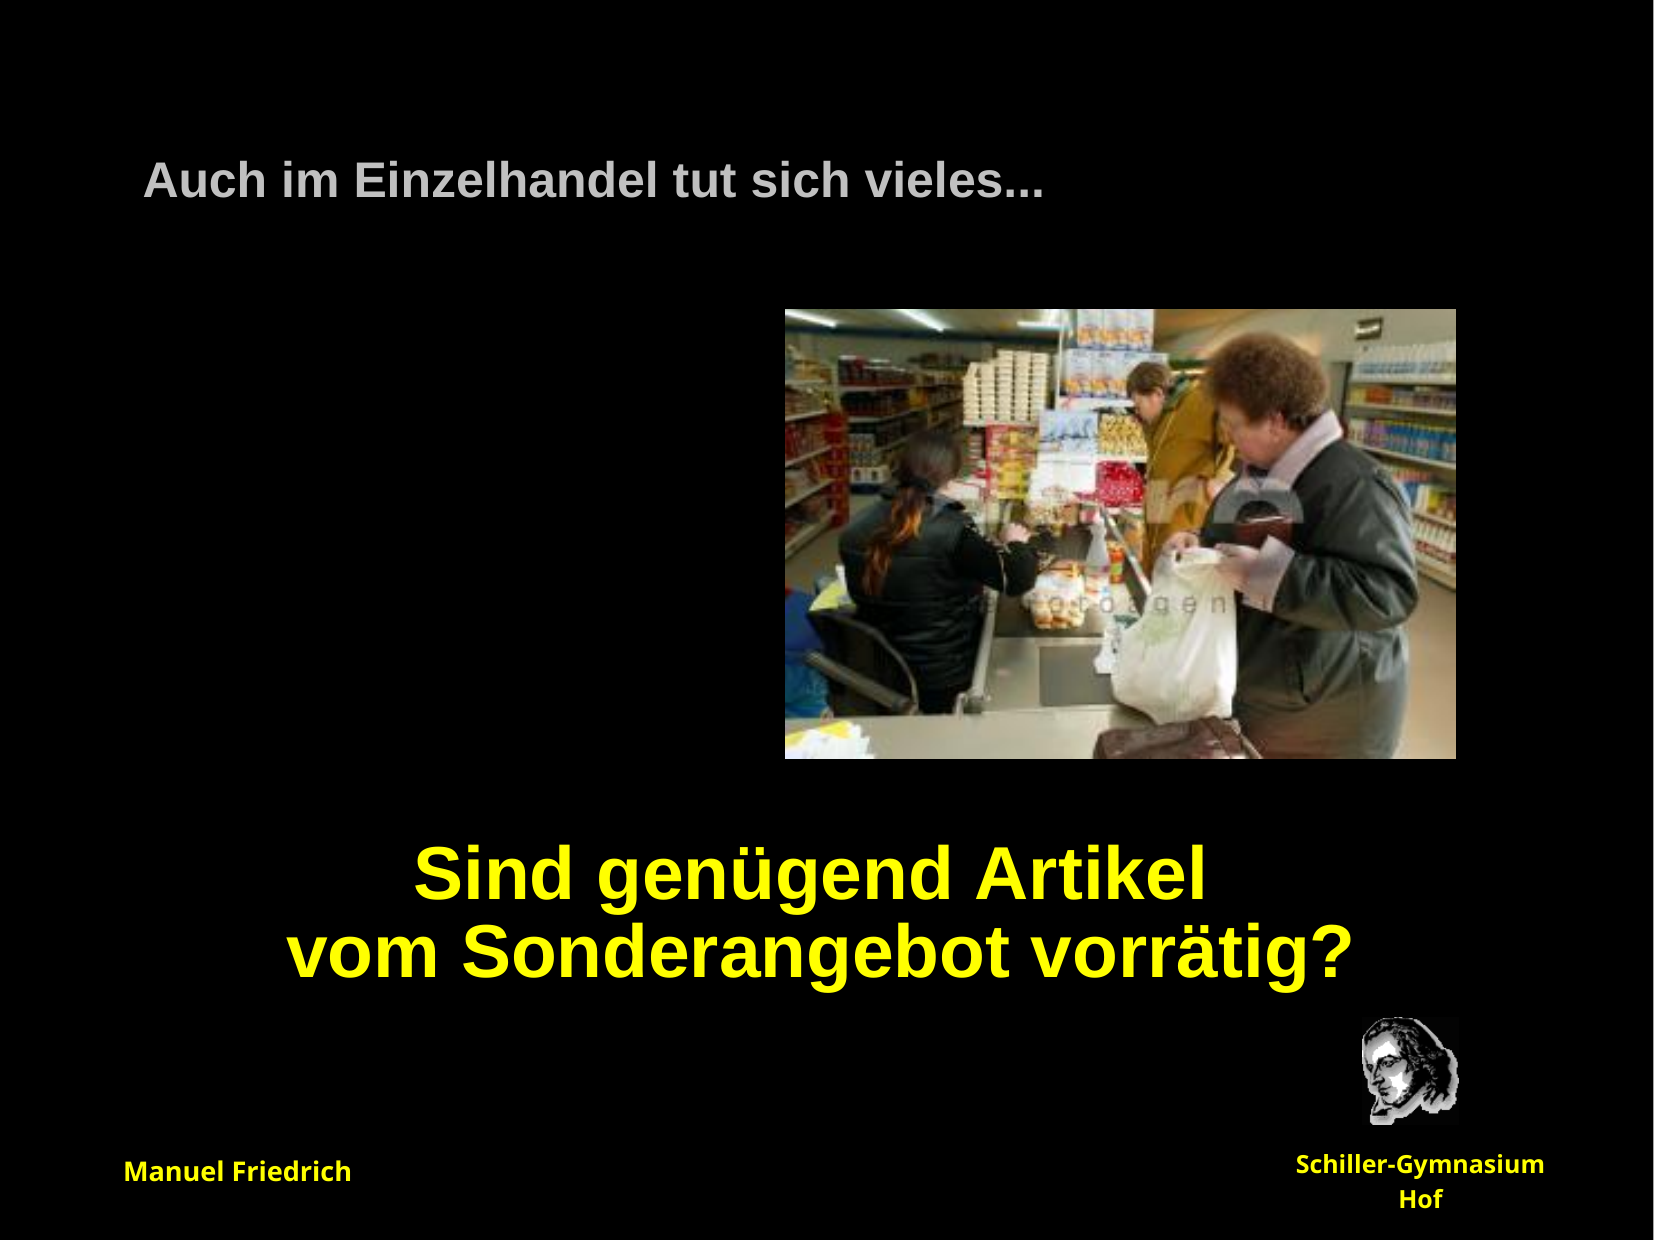

Auch im Einzelhandel tut sich vieles...
Sind genügend Artikel
vom Sonderangebot vorrätig?
Schiller-Gymnasium
Hof
Manuel Friedrich